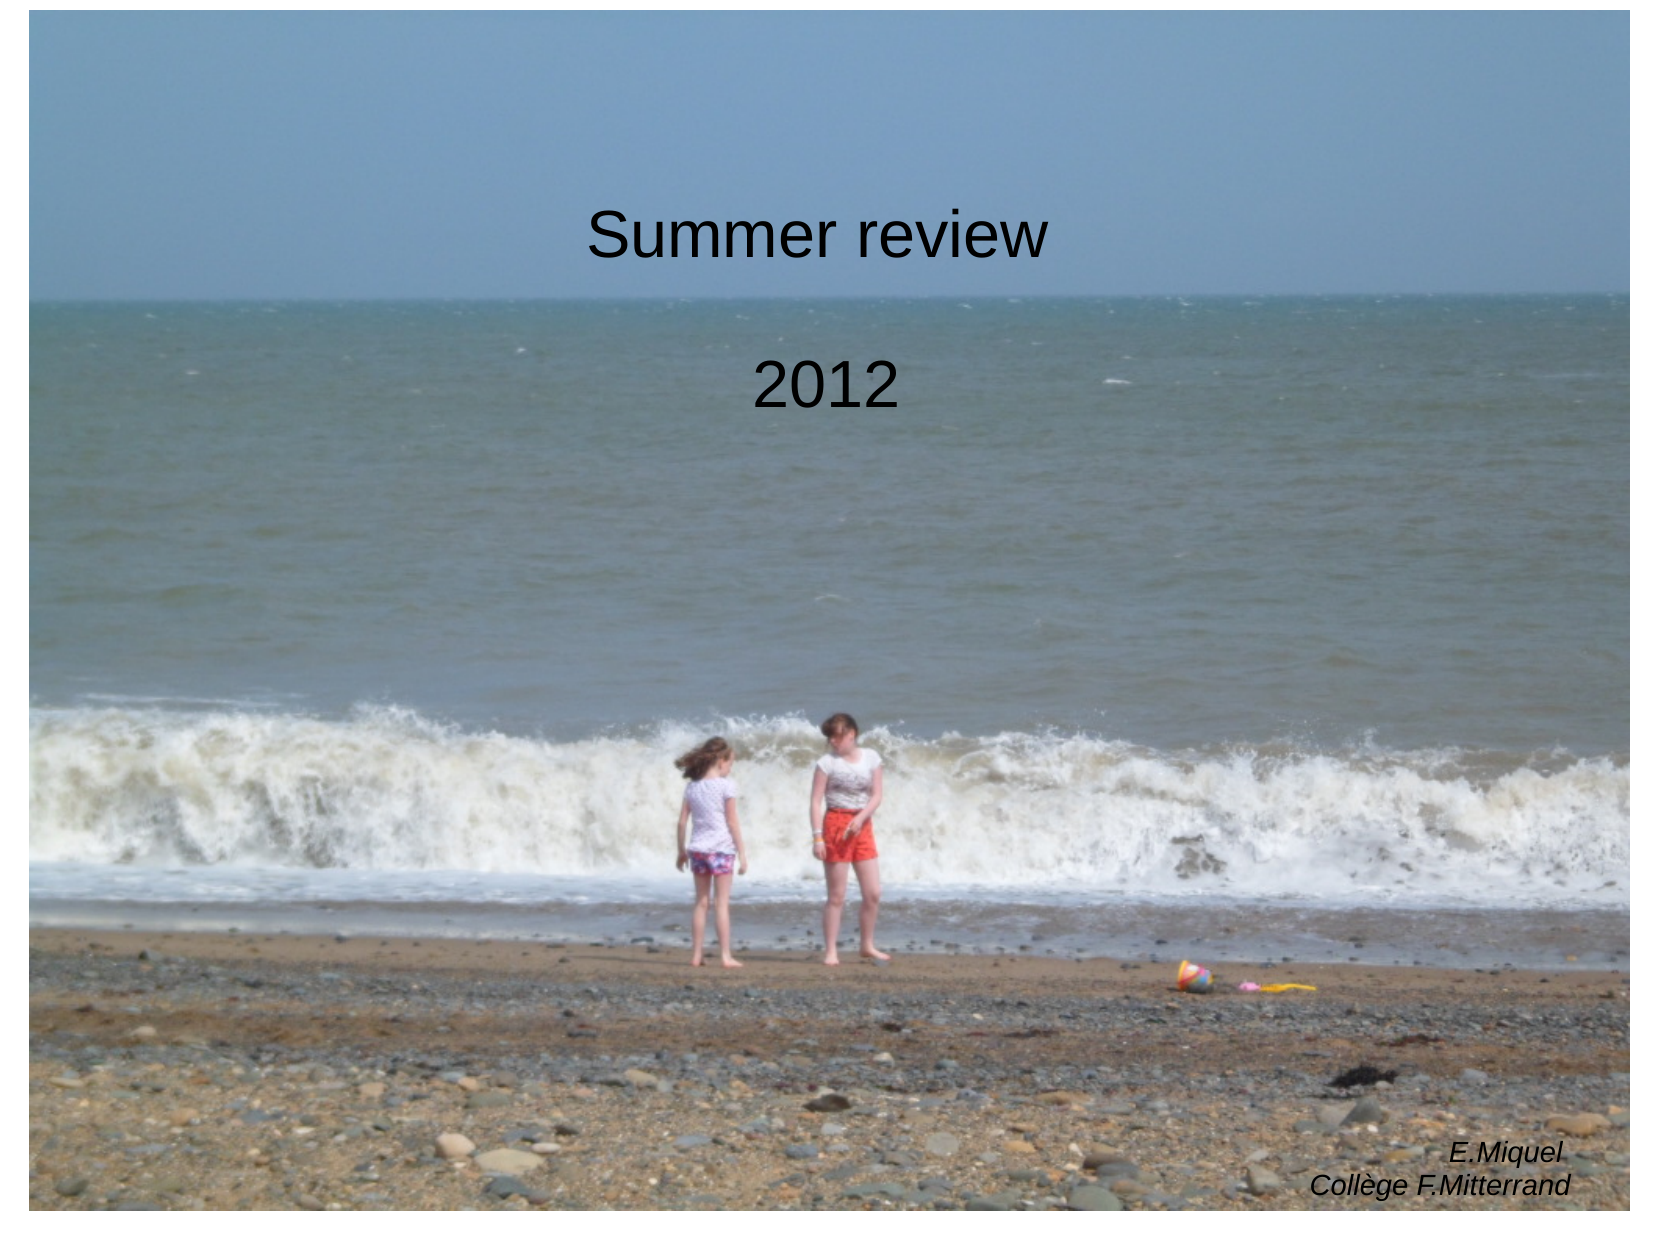

# Summer review
2012
E.Miquel
Collège F.Mitterrand